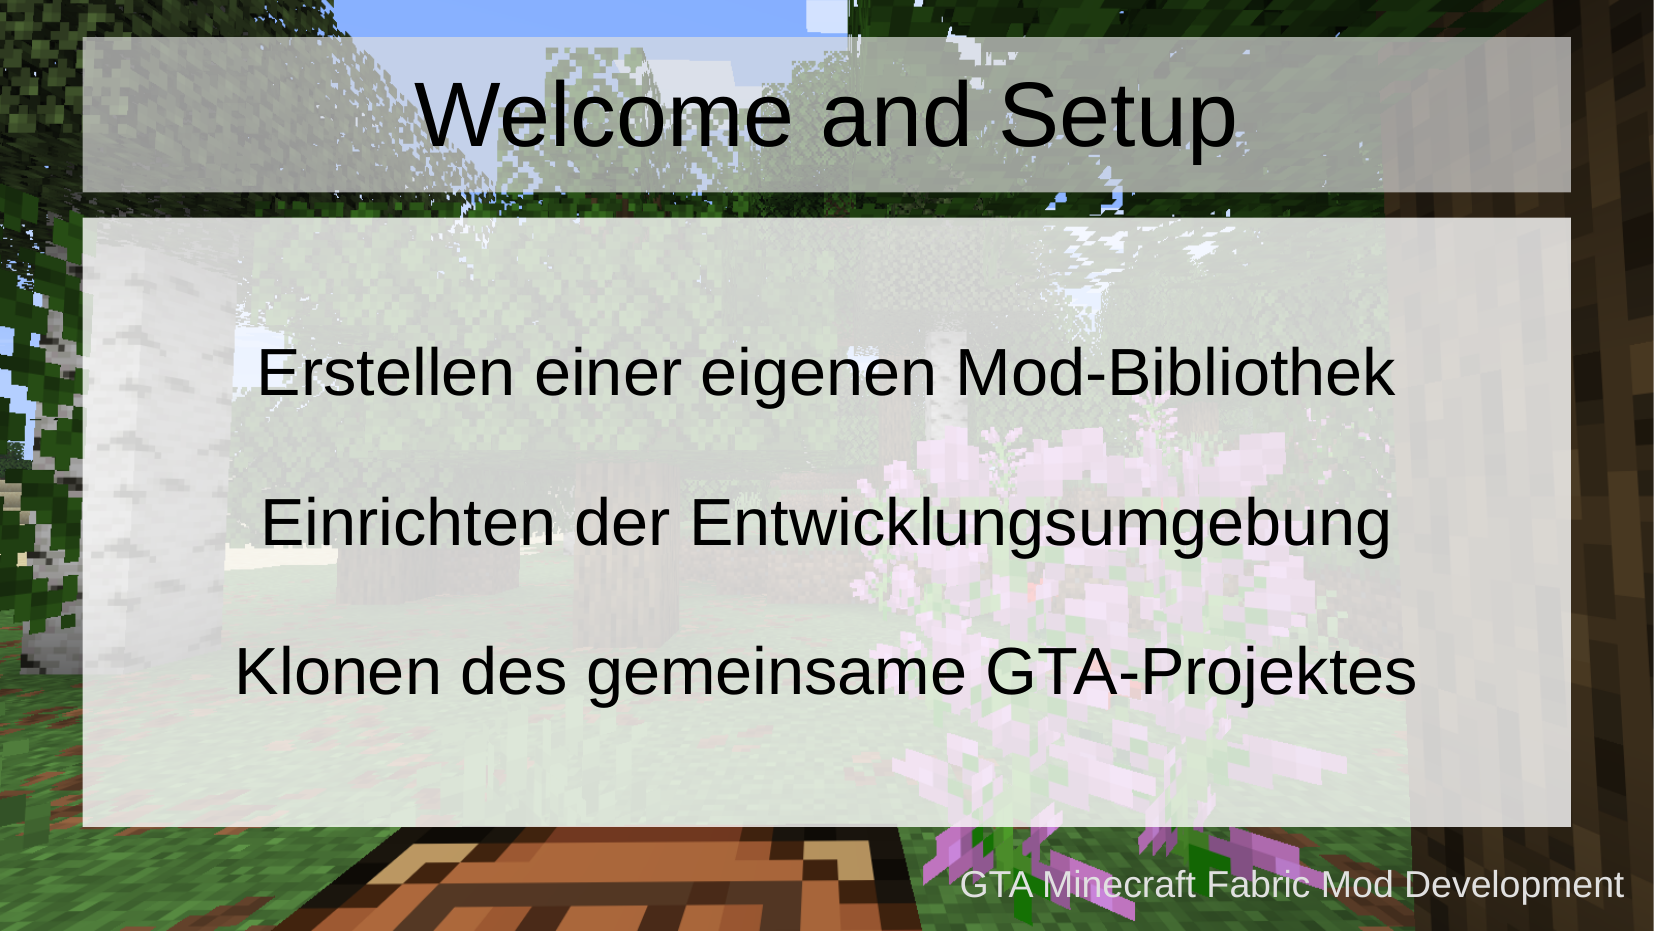

# Welcome and Setup
Erstellen einer eigenen Mod-Bibliothek
Einrichten der Entwicklungsumgebung
Klonen des gemeinsame GTA-Projektes